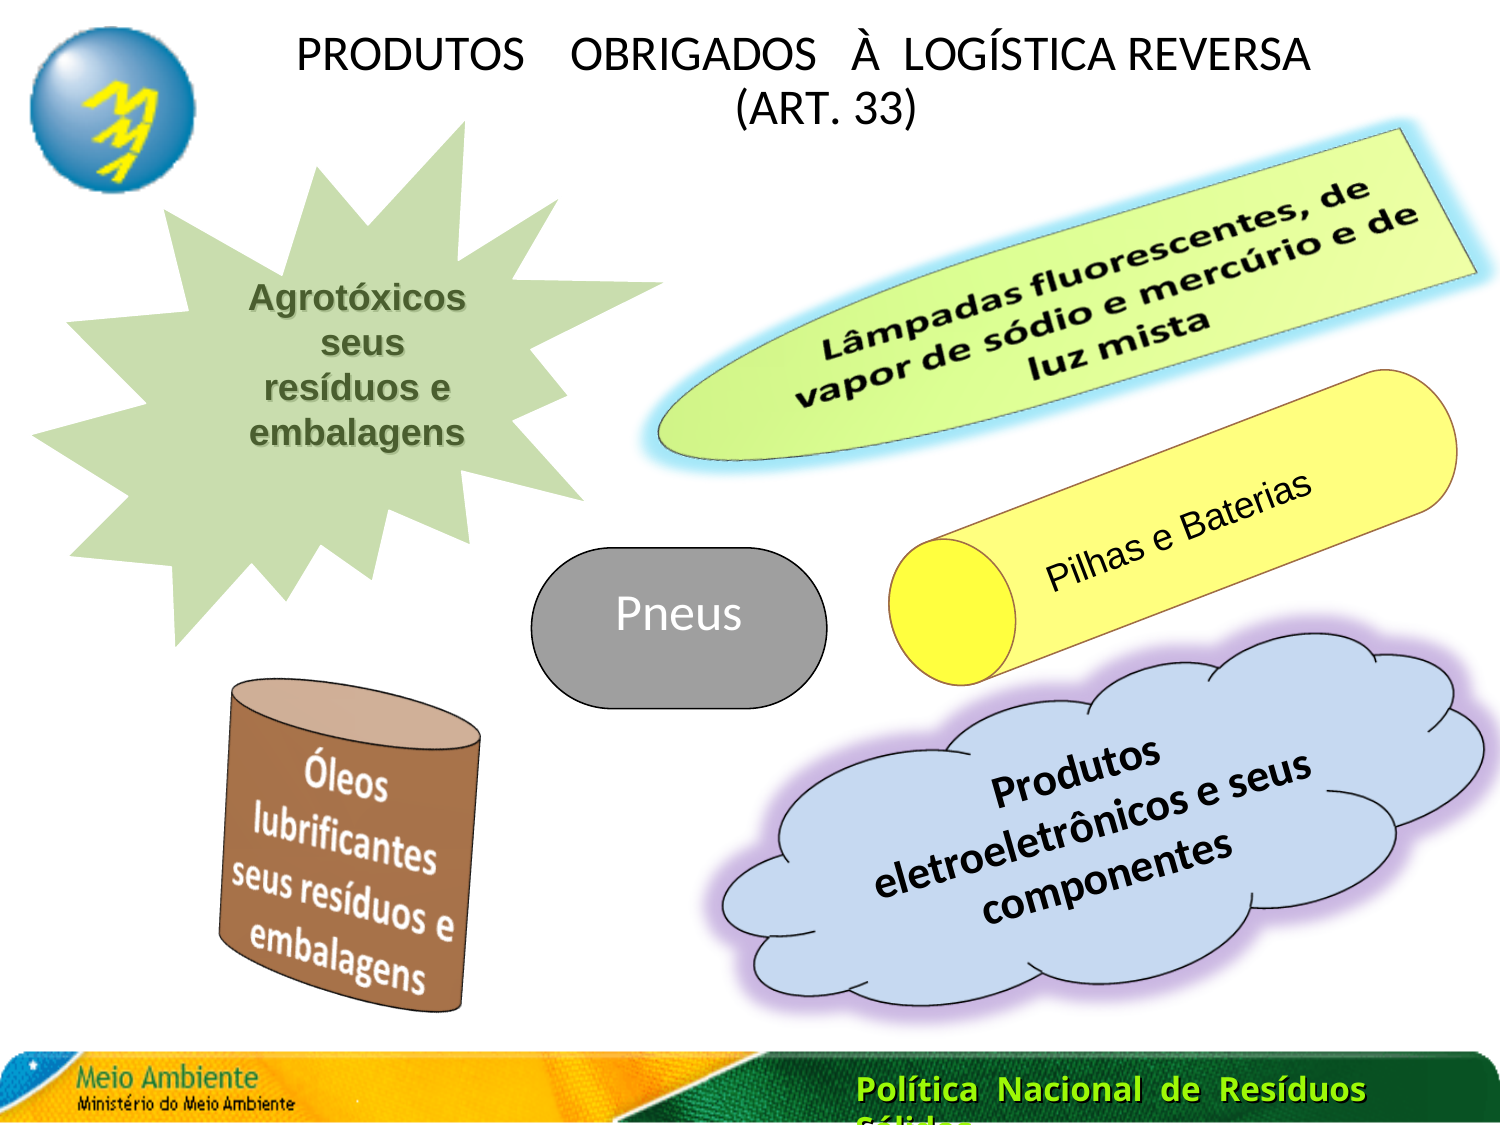

PRODUTOS OBRIGADOS À LOGÍSTICA REVERSA (ART. 33)‏
Agrotóxicos
 seus
resíduos e
embalagens
Pilhas e Baterias
Pneus
Produtos eletroeletrônicos e seus componentes